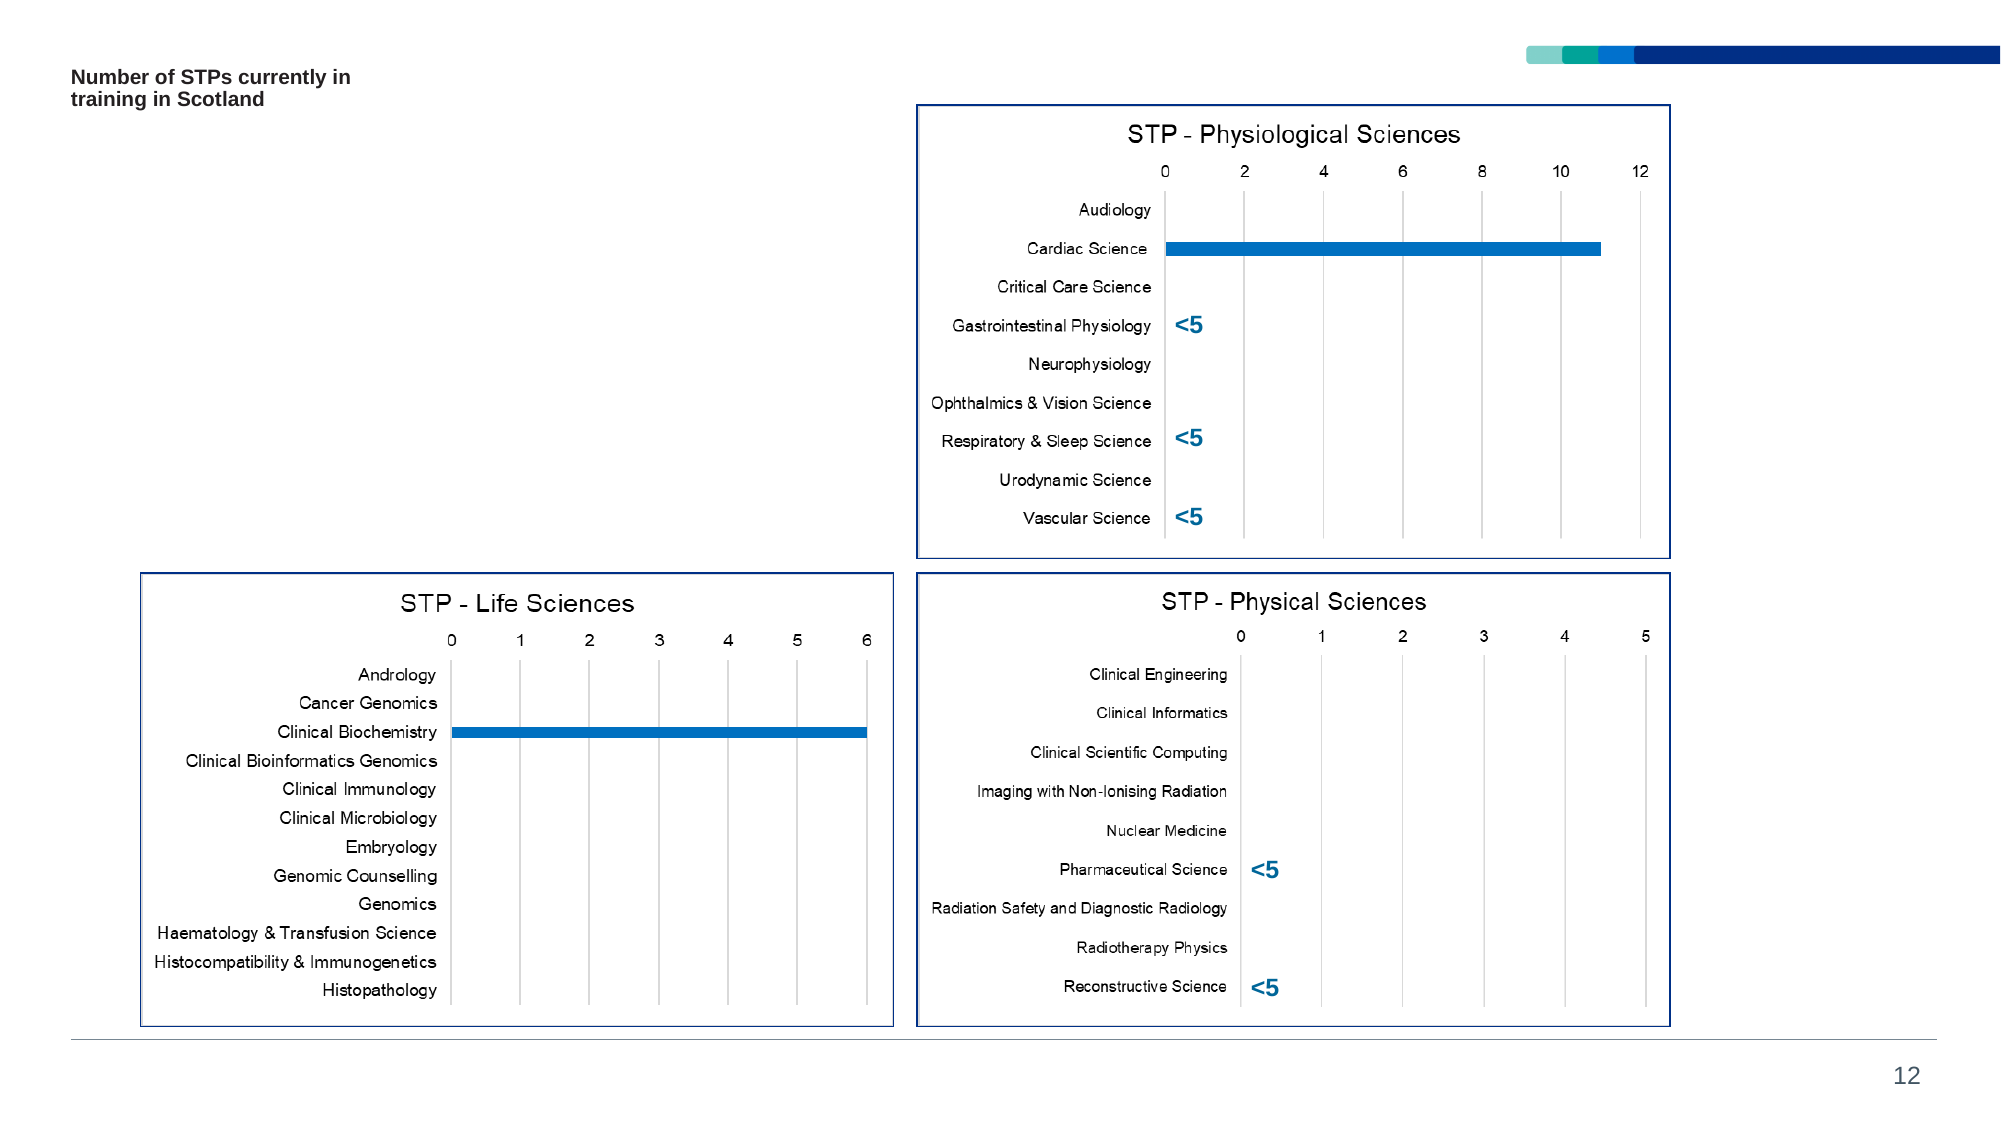

# Number of STPs currently in training in Scotland
<5
<5
<5
<5
<5